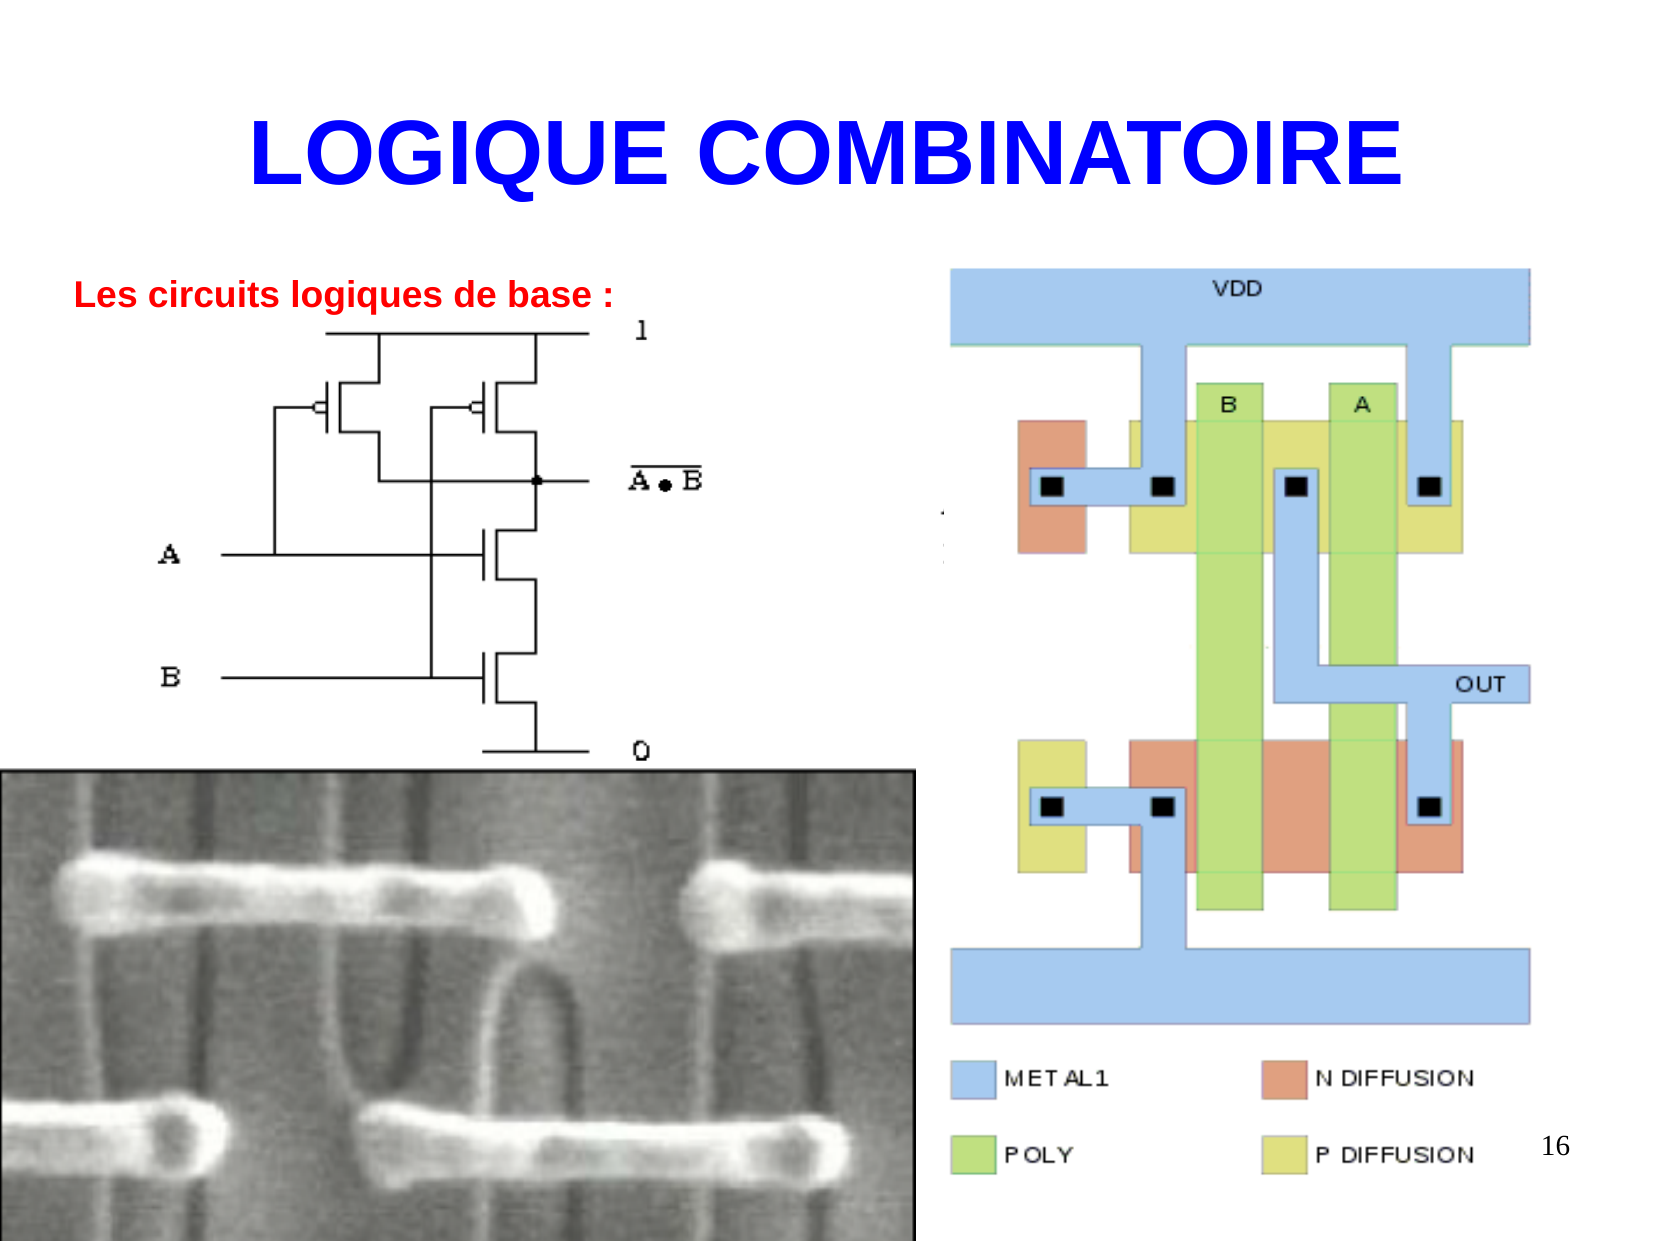

# LOGIQUE COMBINATOIRE
Les circuits logiques de base :
16